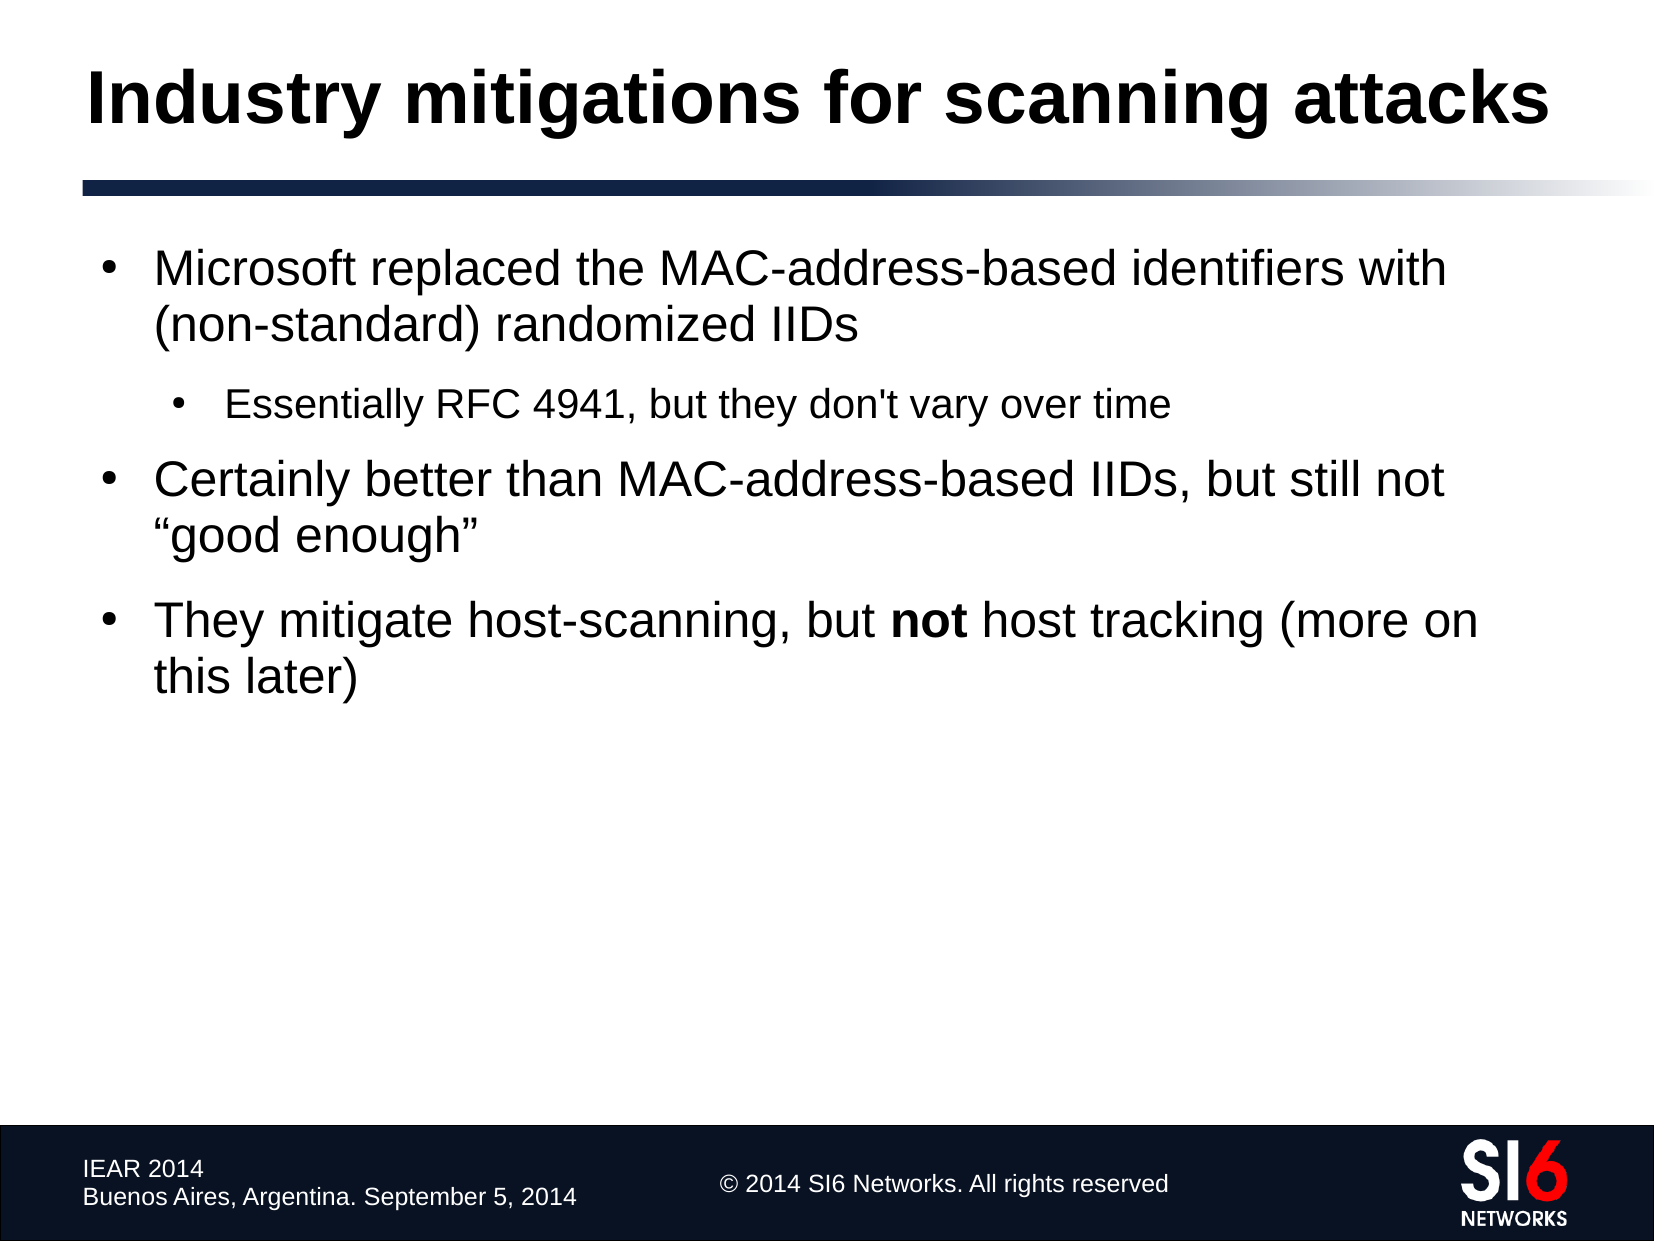

# Industry mitigations for scanning attacks
Microsoft replaced the MAC-address-based identifiers with (non-standard) randomized IIDs
Essentially RFC 4941, but they don't vary over time
Certainly better than MAC-address-based IIDs, but still not “good enough”
They mitigate host-scanning, but not host tracking (more on this later)